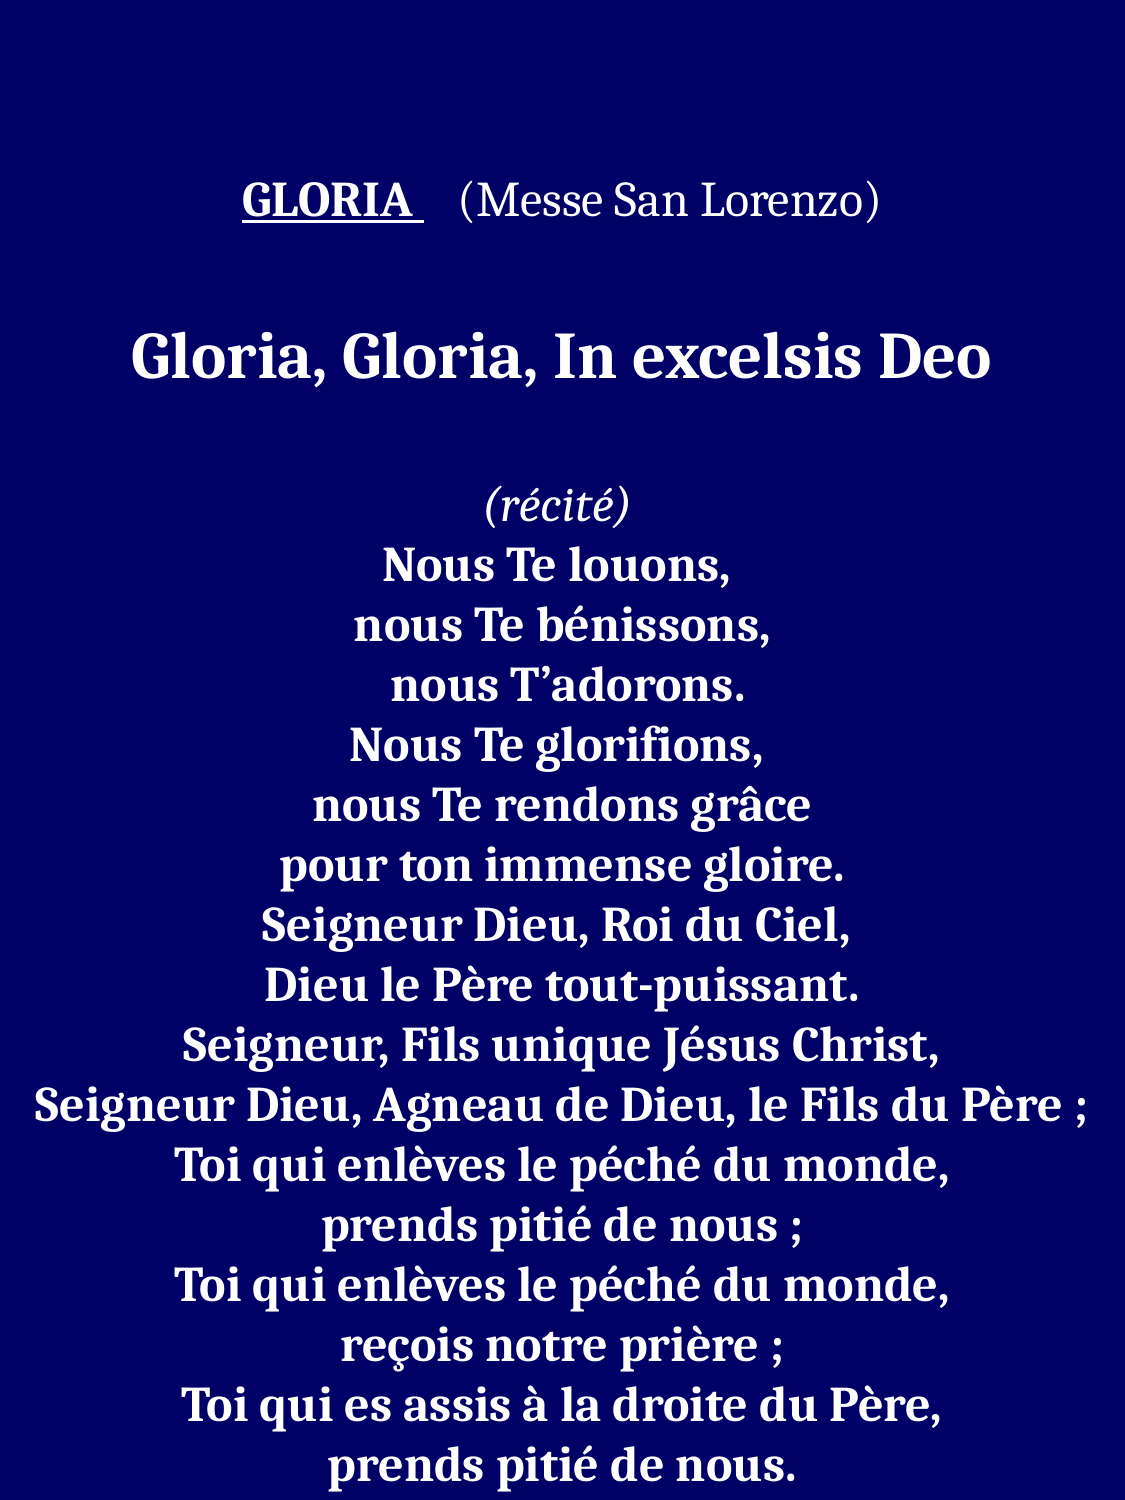

GLORIA (Messe San Lorenzo)
Gloria, Gloria, In excelsis Deo
(récité)
Nous Te louons,
nous Te bénissons,
 nous T’adorons.
Nous Te glorifions,
nous Te rendons grâce
pour ton immense gloire.
Seigneur Dieu, Roi du Ciel,
Dieu le Père tout-puissant.
Seigneur, Fils unique Jésus Christ,
Seigneur Dieu, Agneau de Dieu, le Fils du Père ;
Toi qui enlèves le péché du monde,
prends pitié de nous ;
Toi qui enlèves le péché du monde,
reçois notre prière ;
Toi qui es assis à la droite du Père,
prends pitié de nous.